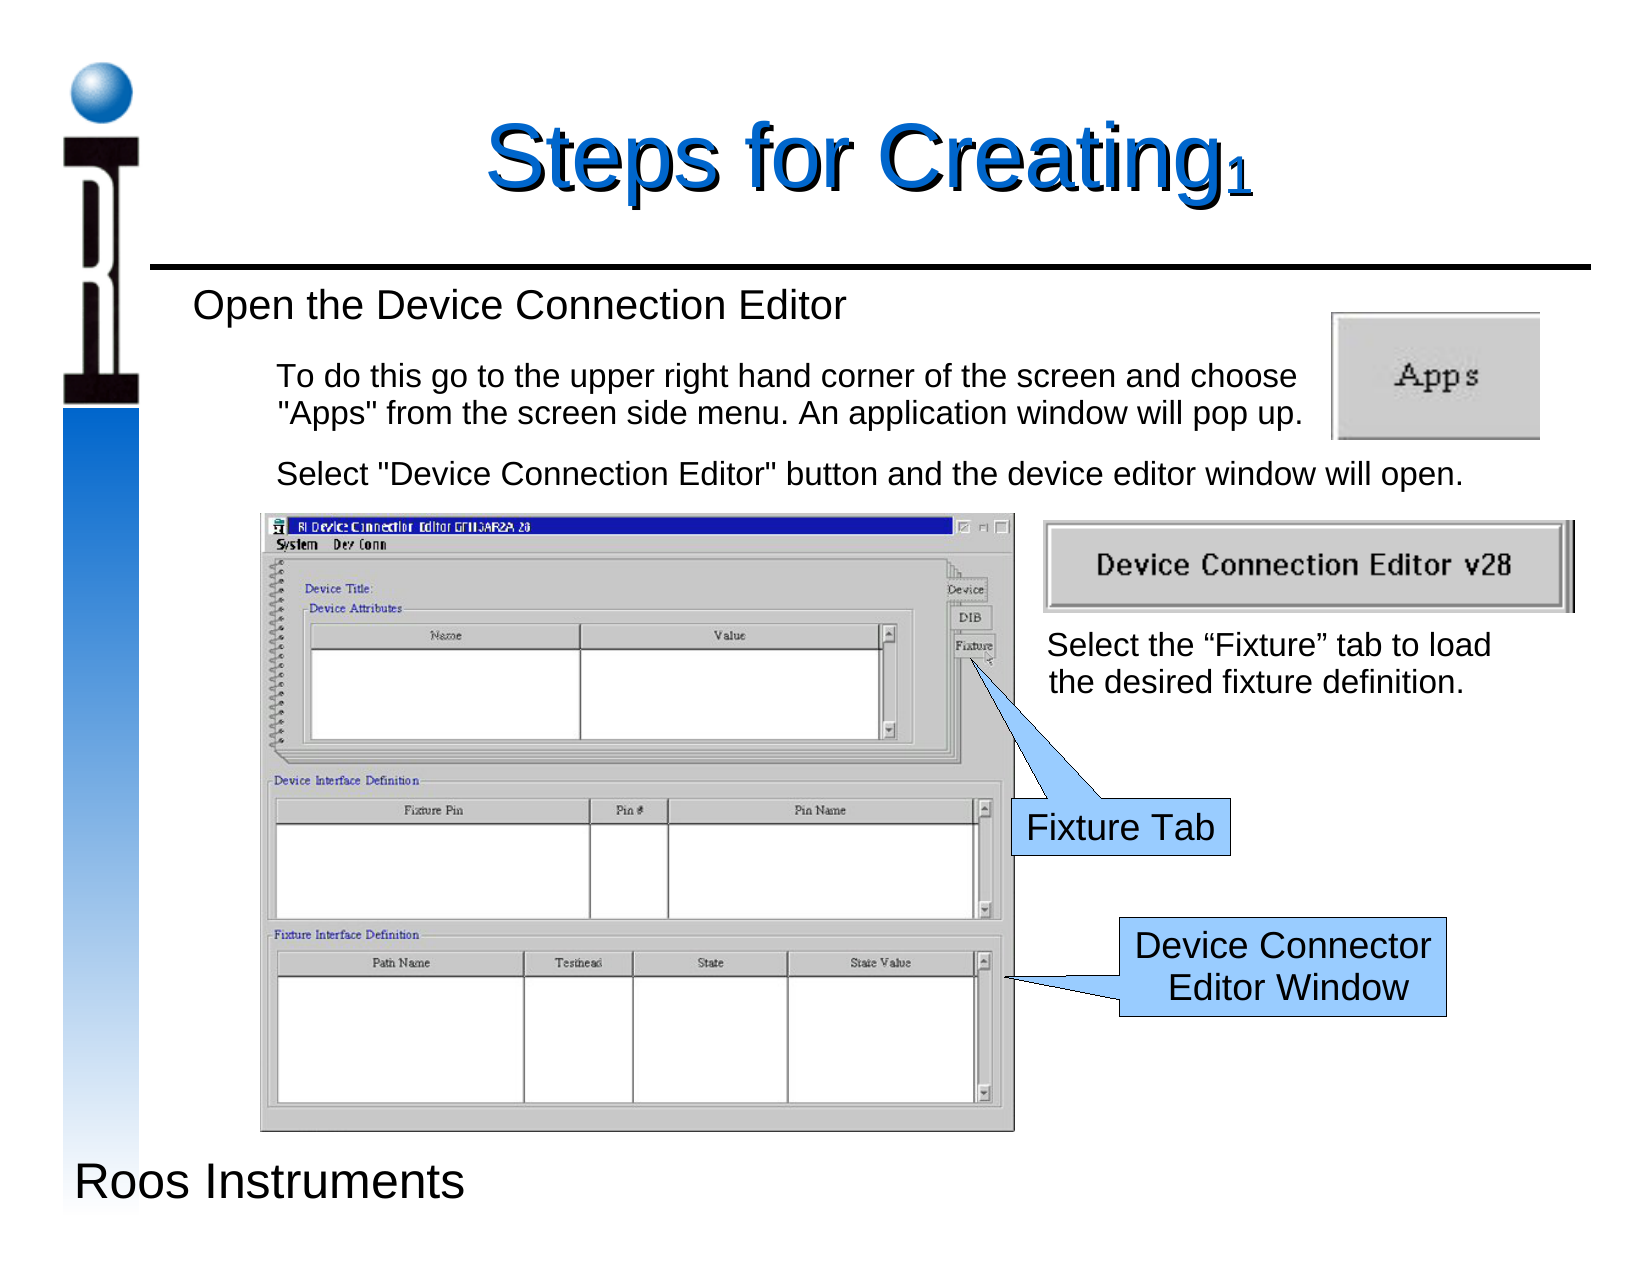

# Steps for Creating1
Open the Device Connection Editor
 To do this go to the upper right hand corner of the screen and choose
 "Apps" from the screen side menu. An application window will pop up.
 Select "Device Connection Editor" button and the device editor window will open.
 Select the “Fixture” tab to load the desired fixture definition.
Fixture Tab
Device Connector
 Editor Window